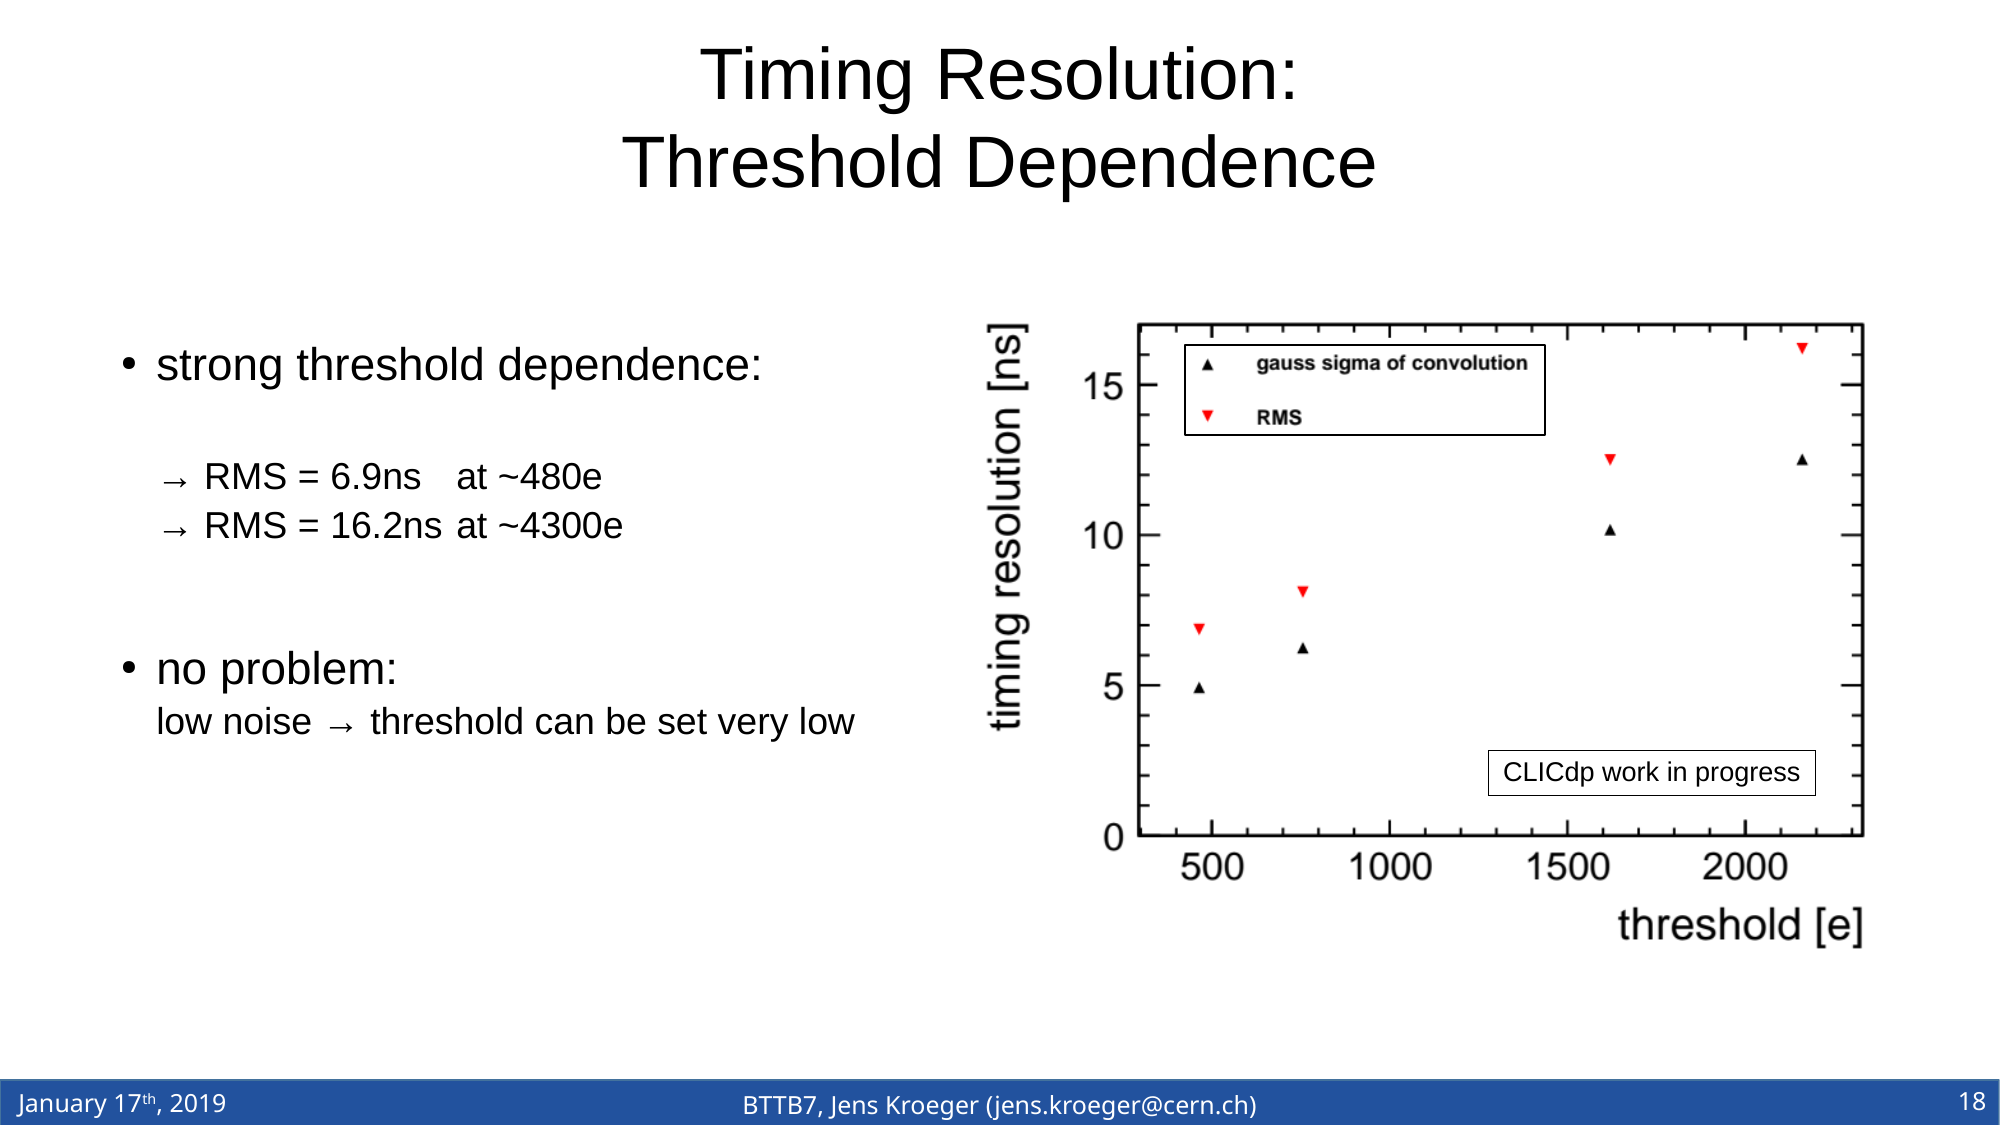

# Timing Resolution: Threshold Dependence
strong threshold dependence:
→ RMS = 6.9ns 	at ~480e
→ RMS = 16.2ns 	at ~4300e
no problem:
low noise → threshold can be set very low
CLICdp work in progress
18
November 28th, 2018
BTTB7, Jens Kroeger (jens.kroeger@cern.ch)